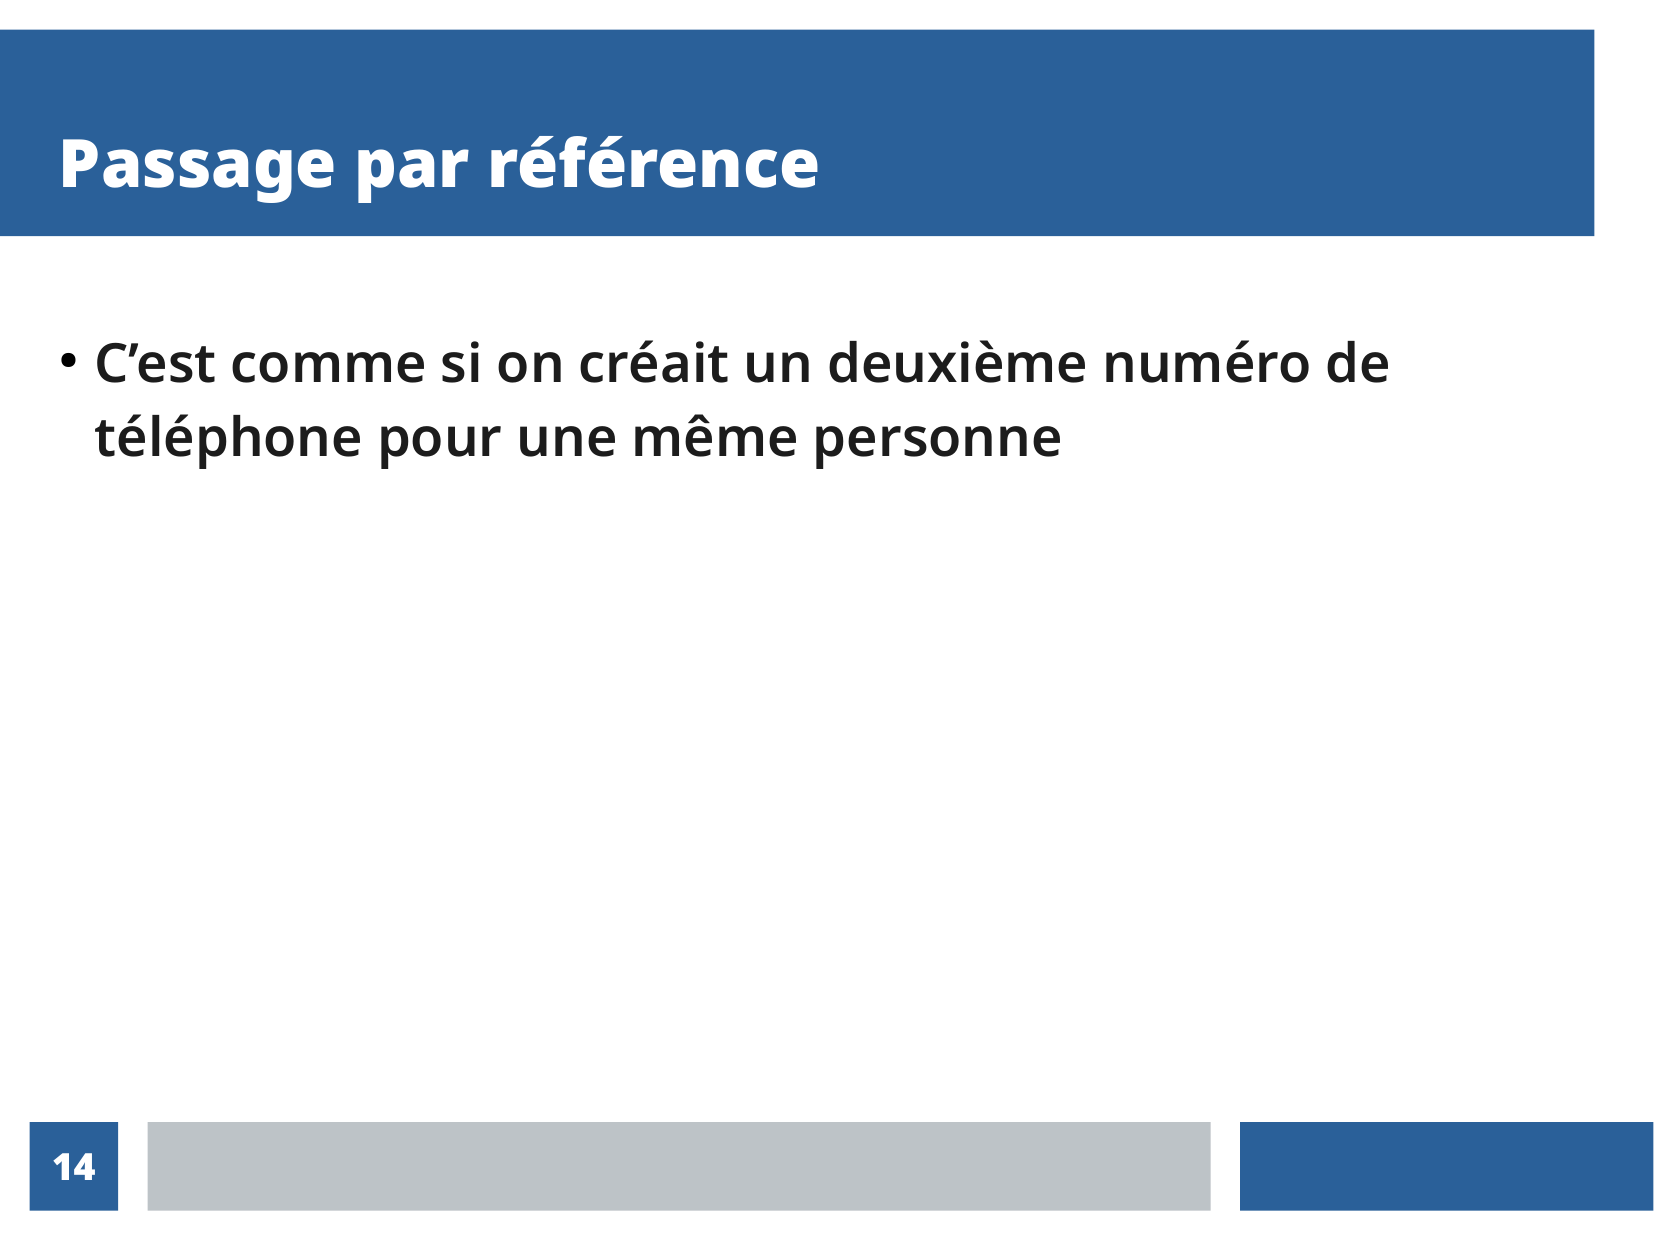

# Passage par référence
C’est comme si on créait un deuxième numéro de téléphone pour une même personne
14